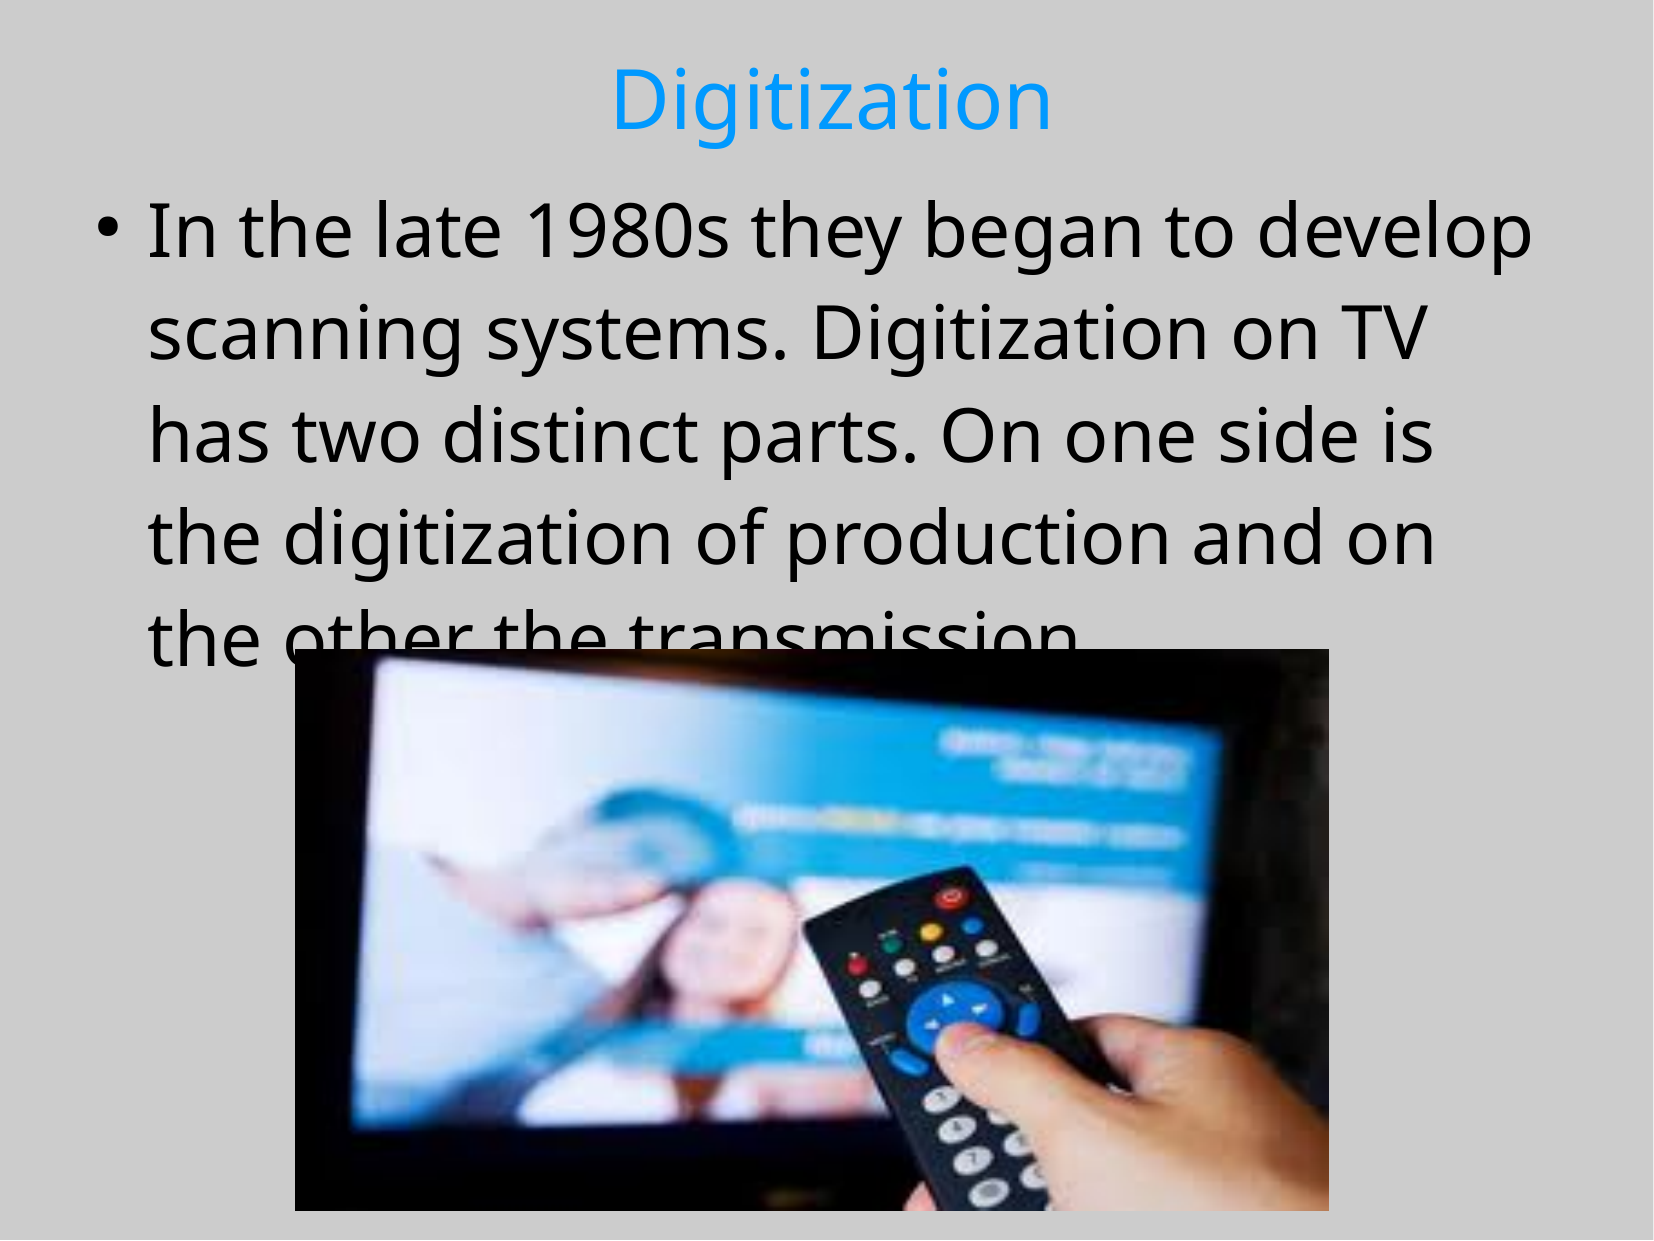

# Digitization
In the late 1980s they began to develop scanning systems. Digitization on TV has two distinct parts. On one side is the digitization of production and on the other the transmission.